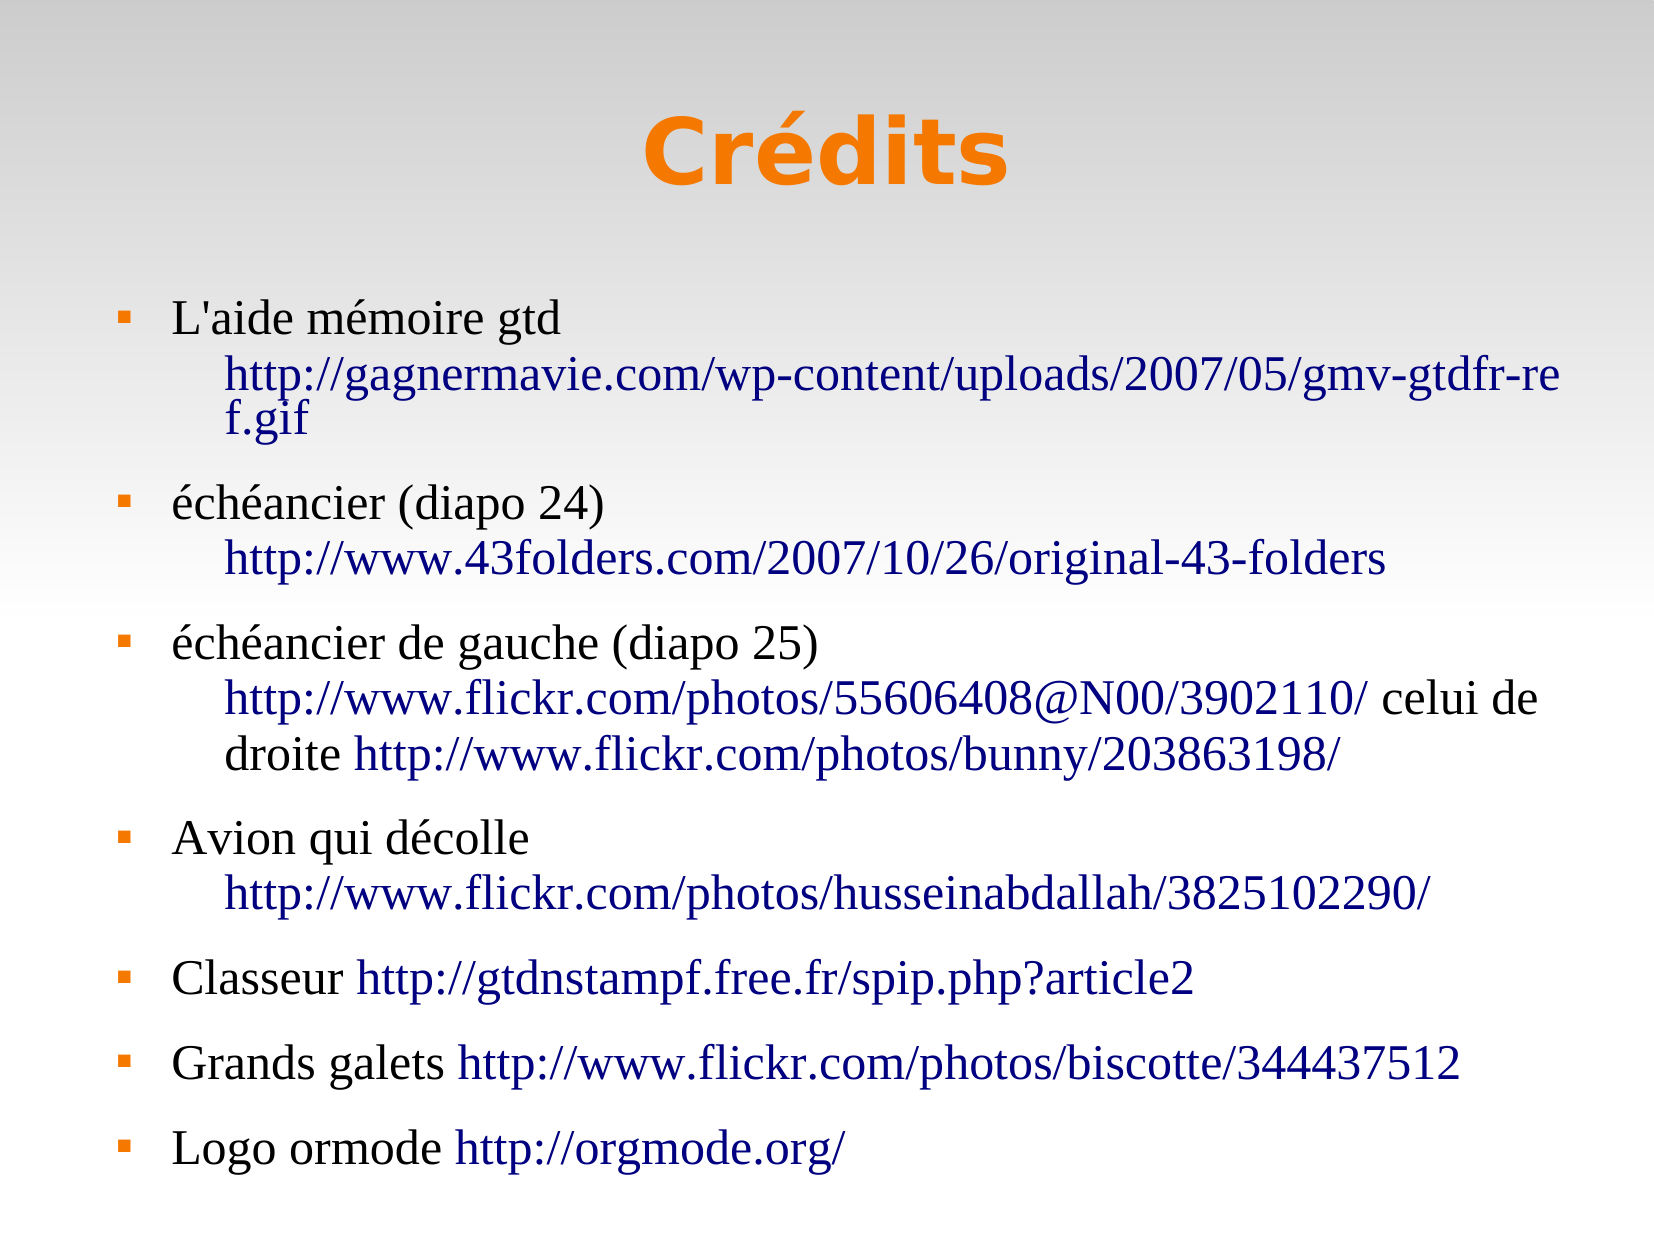

# Crédits
L'aide mémoire gtd http://gagnermavie.com/wp-content/uploads/2007/05/gmv-gtdfr-ref.gif
échéancier (diapo 24) http://www.43folders.com/2007/10/26/original-43-folders
échéancier de gauche (diapo 25) http://www.flickr.com/photos/55606408@N00/3902110/ celui de droite http://www.flickr.com/photos/bunny/203863198/
Avion qui décolle http://www.flickr.com/photos/husseinabdallah/3825102290/
Classeur http://gtdnstampf.free.fr/spip.php?article2
Grands galets http://www.flickr.com/photos/biscotte/344437512
Logo ormode http://orgmode.org/